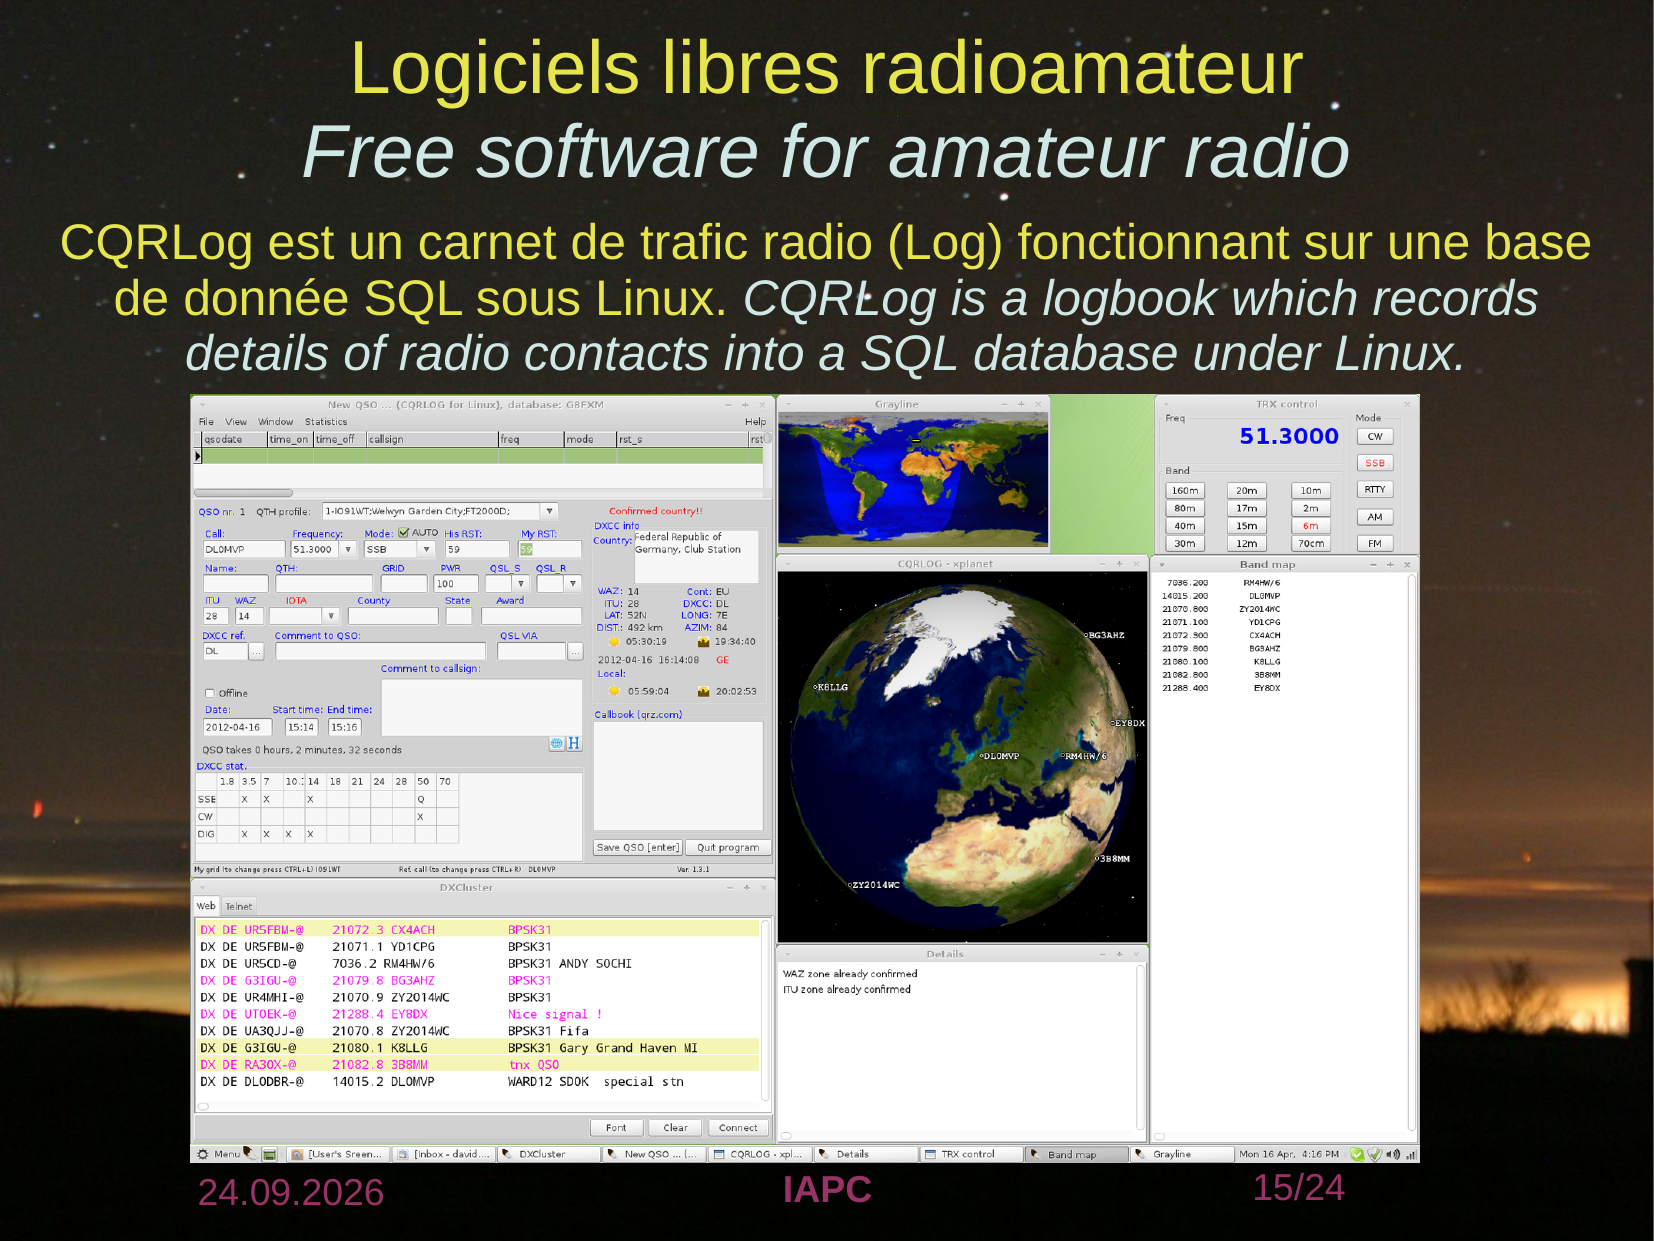

# Logiciels libres radioamateur Free software for amateur radio
CQRLog est un carnet de trafic radio (Log) fonctionnant sur une base de donnée SQL sous Linux. CQRLog is a logbook which records details of radio contacts into a SQL database under Linux.